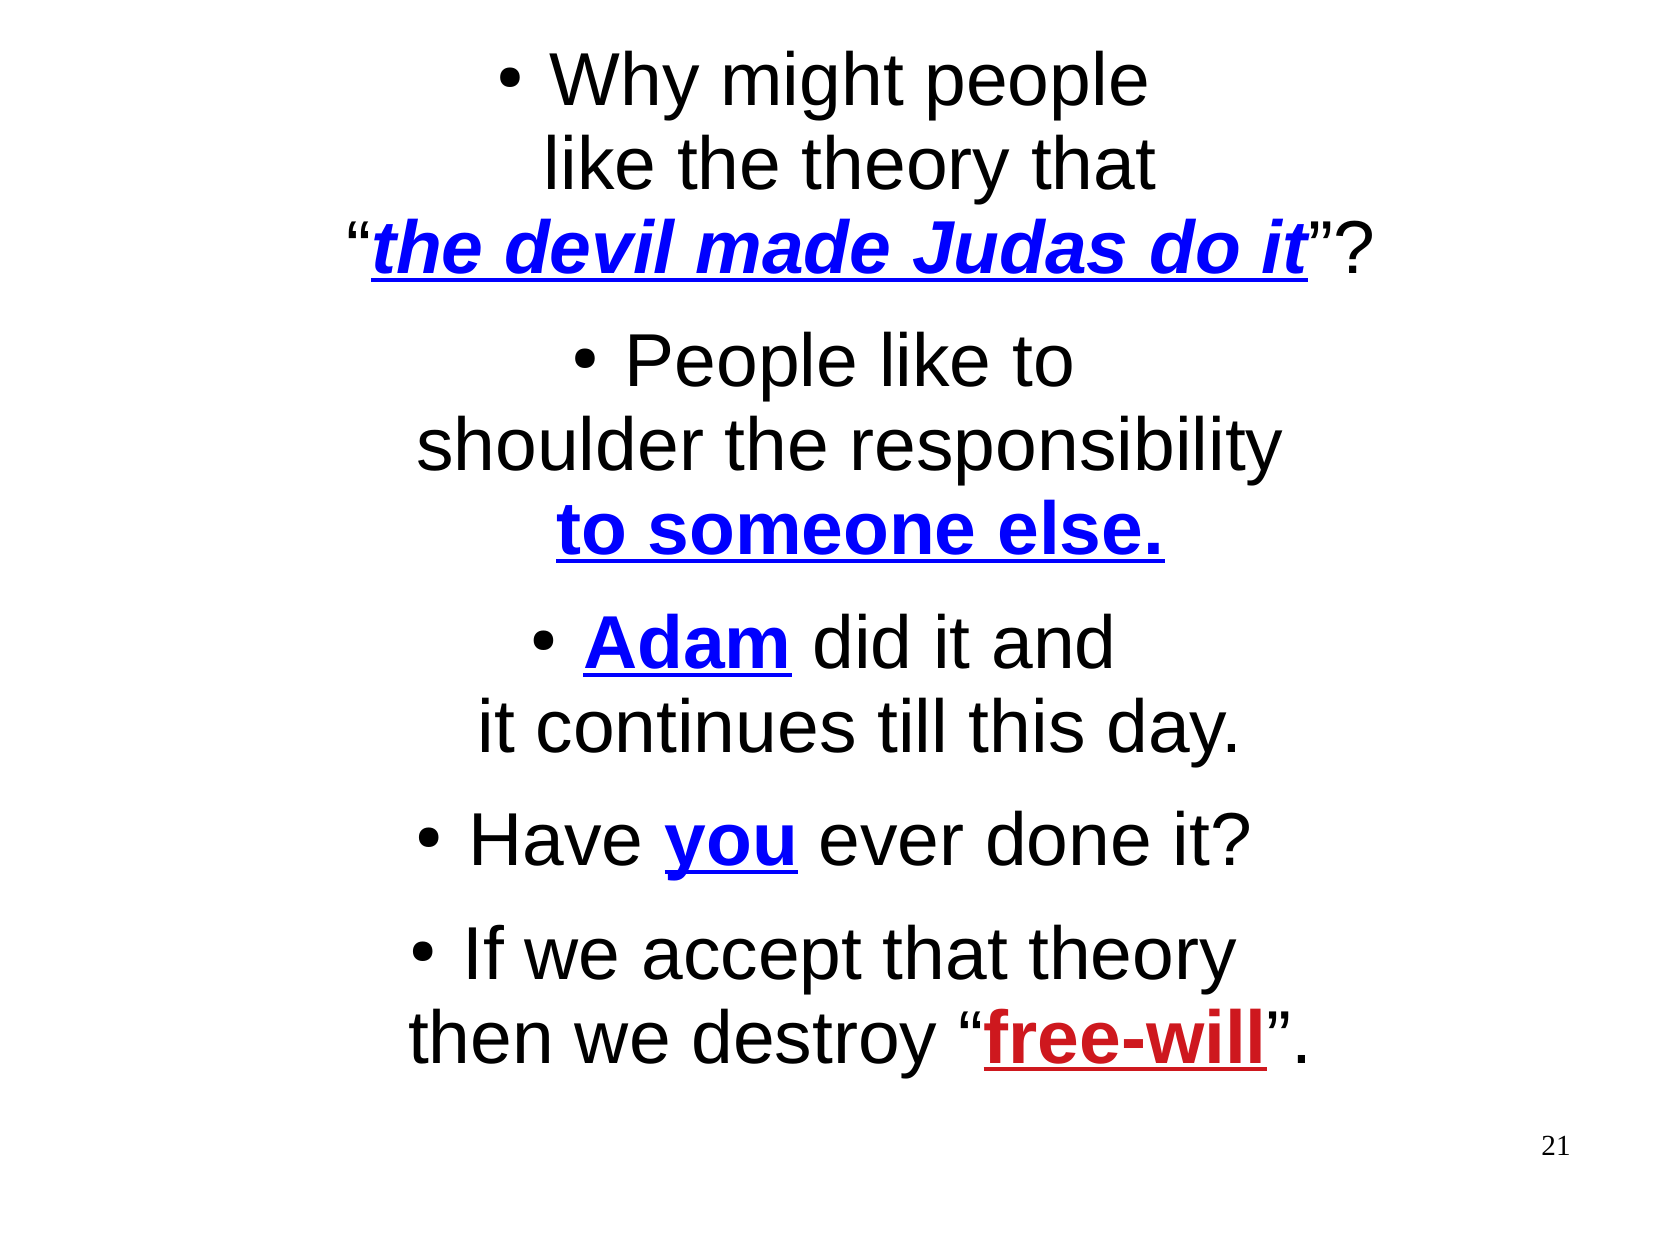

# Why might people like the theory that “the devil made Judas do it”?
People like to
shoulder the responsibility
to someone else.
Adam did it and
it continues till this day.
Have you ever done it?
If we accept that theory
then we destroy “free-will”.
21